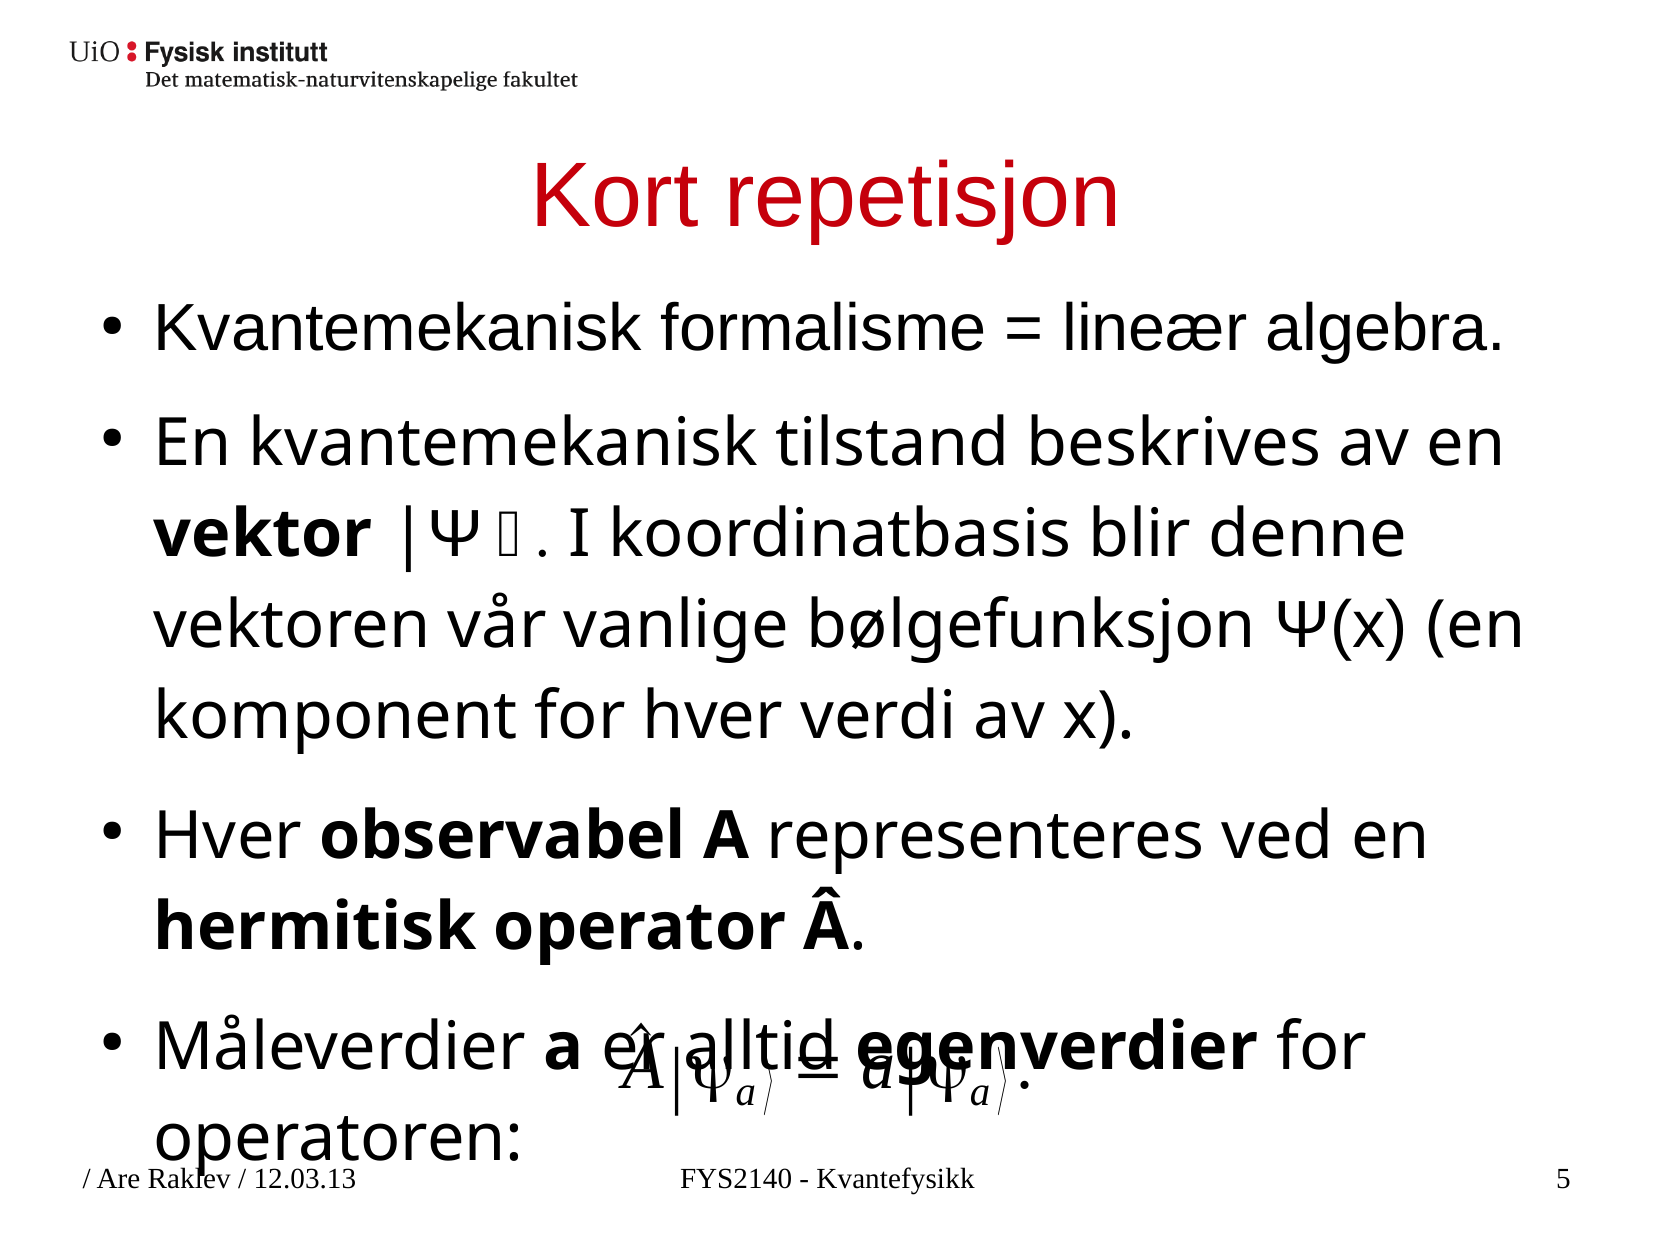

# Kort repetisjon
Kvantemekanisk formalisme = lineær algebra.
En kvantemekanisk tilstand beskrives av en vektor |Ψ〉. I koordinatbasis blir denne vektoren vår vanlige bølgefunksjon Ψ(x) (en komponent for hver verdi av x).
Hver observabel A representeres ved en hermitisk operator Â.
Måleverdier a er alltid egenverdier for operatoren:
/ Are Raklev / 12.03.13
FYS2140 - Kvantefysikk
5